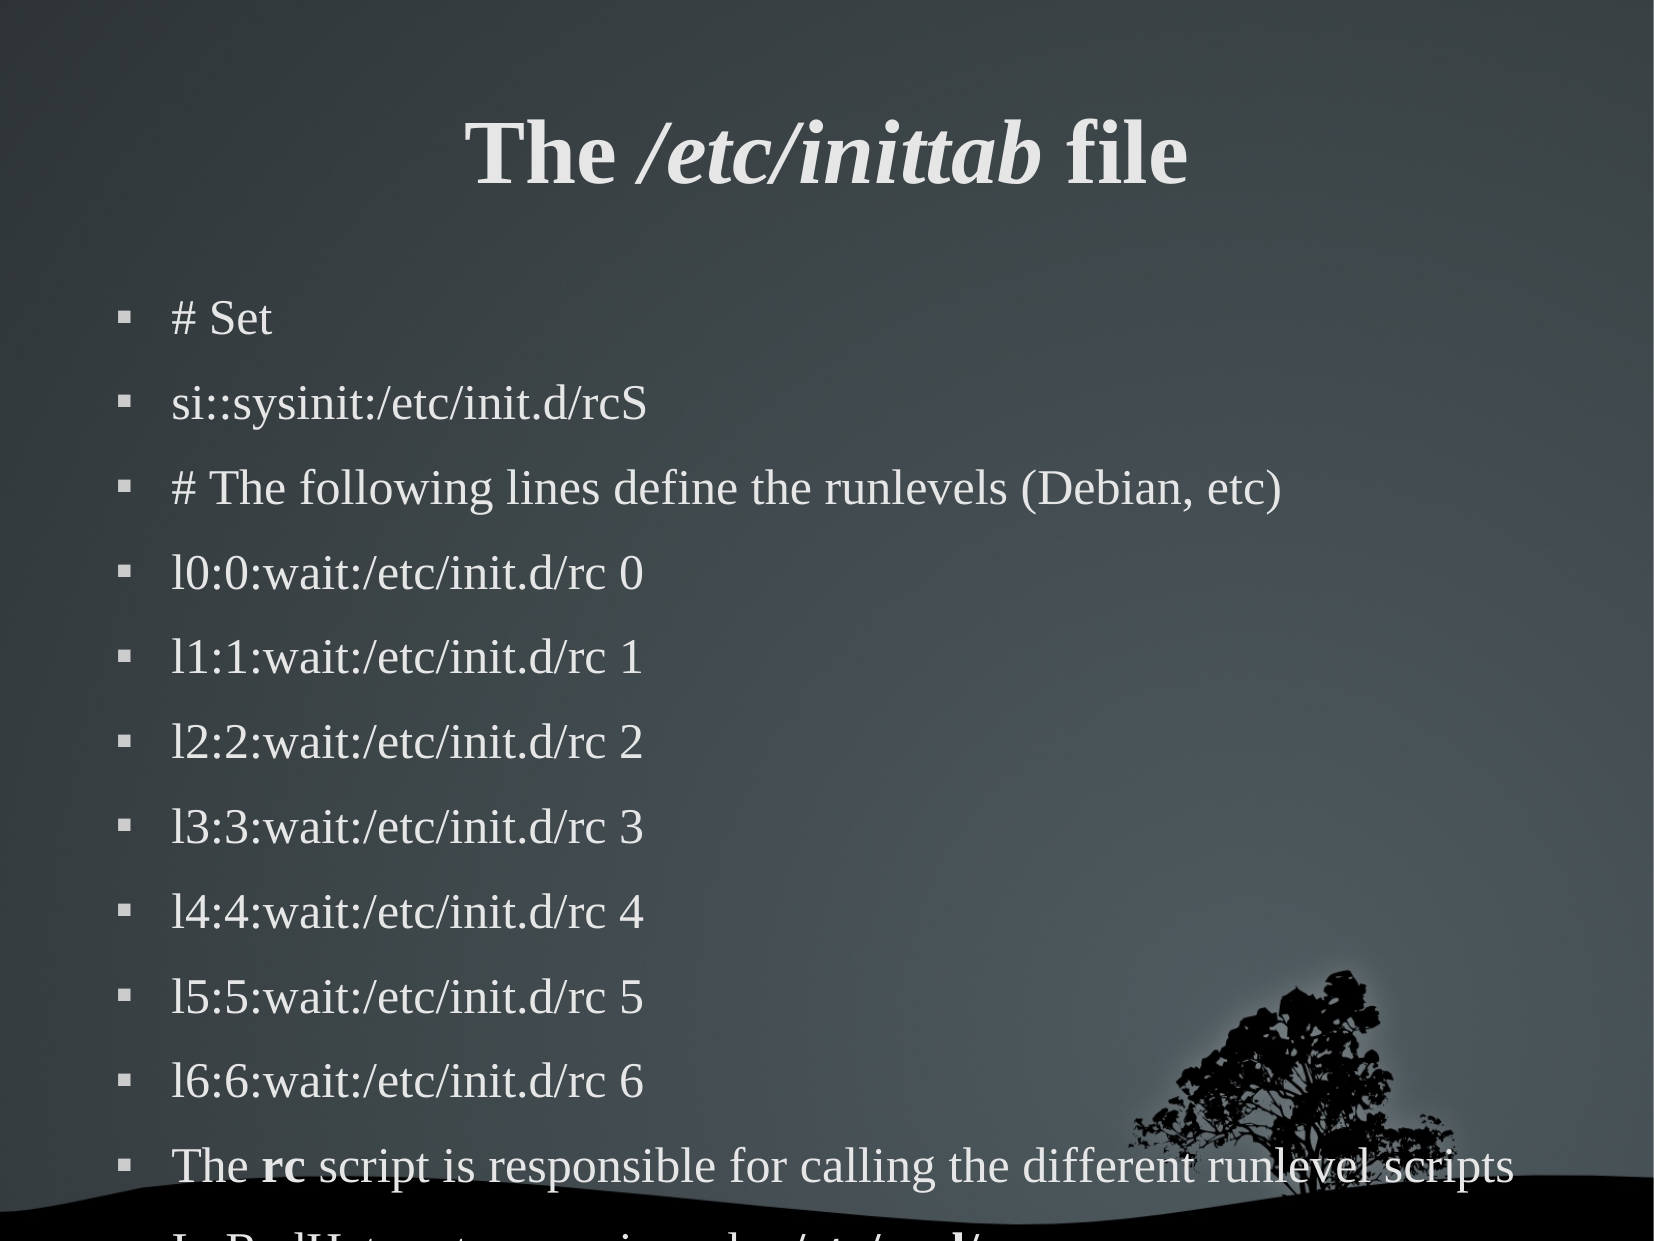

The /etc/inittab file
# # Set
si::sysinit:/etc/init.d/rcS
# The following lines define the runlevels (Debian, etc)
l0:0:wait:/etc/init.d/rc 0
l1:1:wait:/etc/init.d/rc 1
l2:2:wait:/etc/init.d/rc 2
l3:3:wait:/etc/init.d/rc 3
l4:4:wait:/etc/init.d/rc 4
l5:5:wait:/etc/init.d/rc 5
l6:6:wait:/etc/init.d/rc 6
The rc script is responsible for calling the different runlevel scripts
In RedHat systems rc is under /etc/rc.d/rc